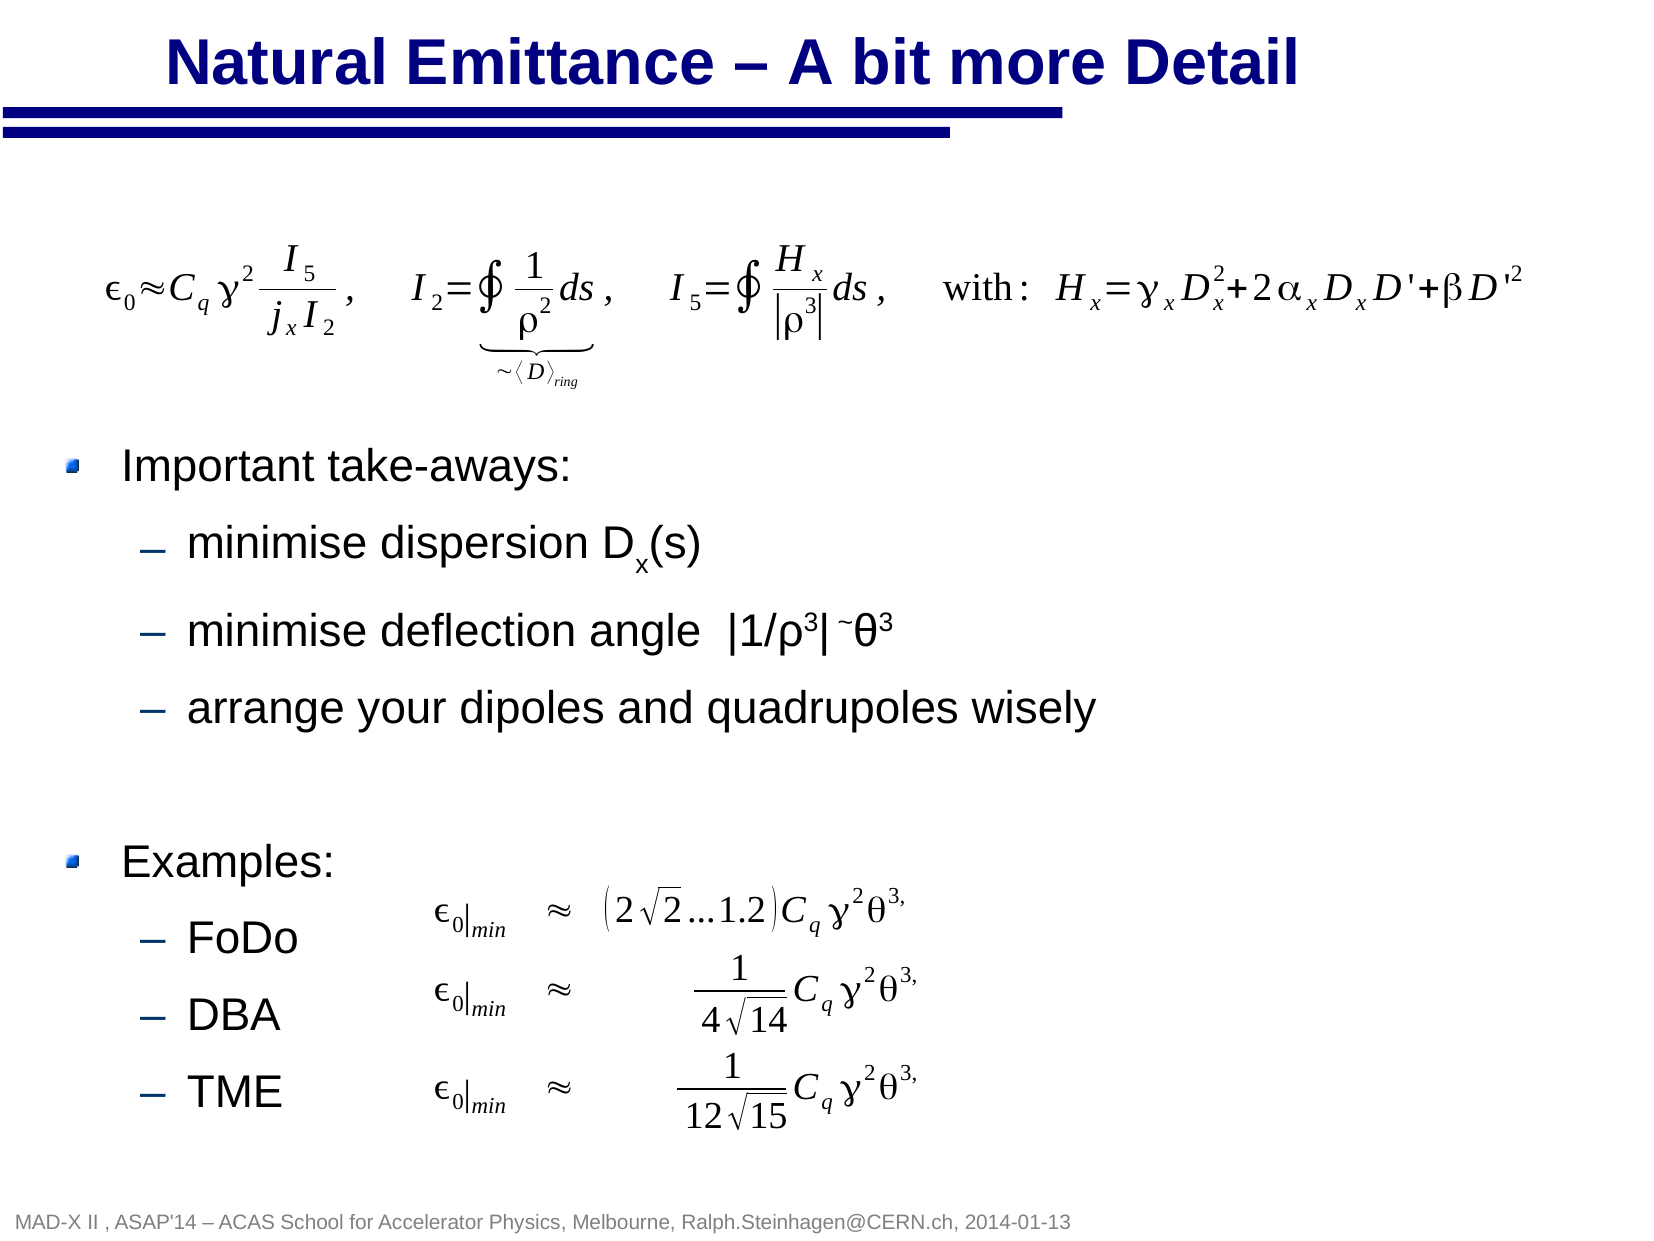

# Natural Emittance – A bit more Detail
Important take-aways:
minimise dispersion Dx(s)
minimise deflection angle |1/ρ3| ~θ3
arrange your dipoles and quadrupoles wisely
Examples:
FoDo
DBA
TME